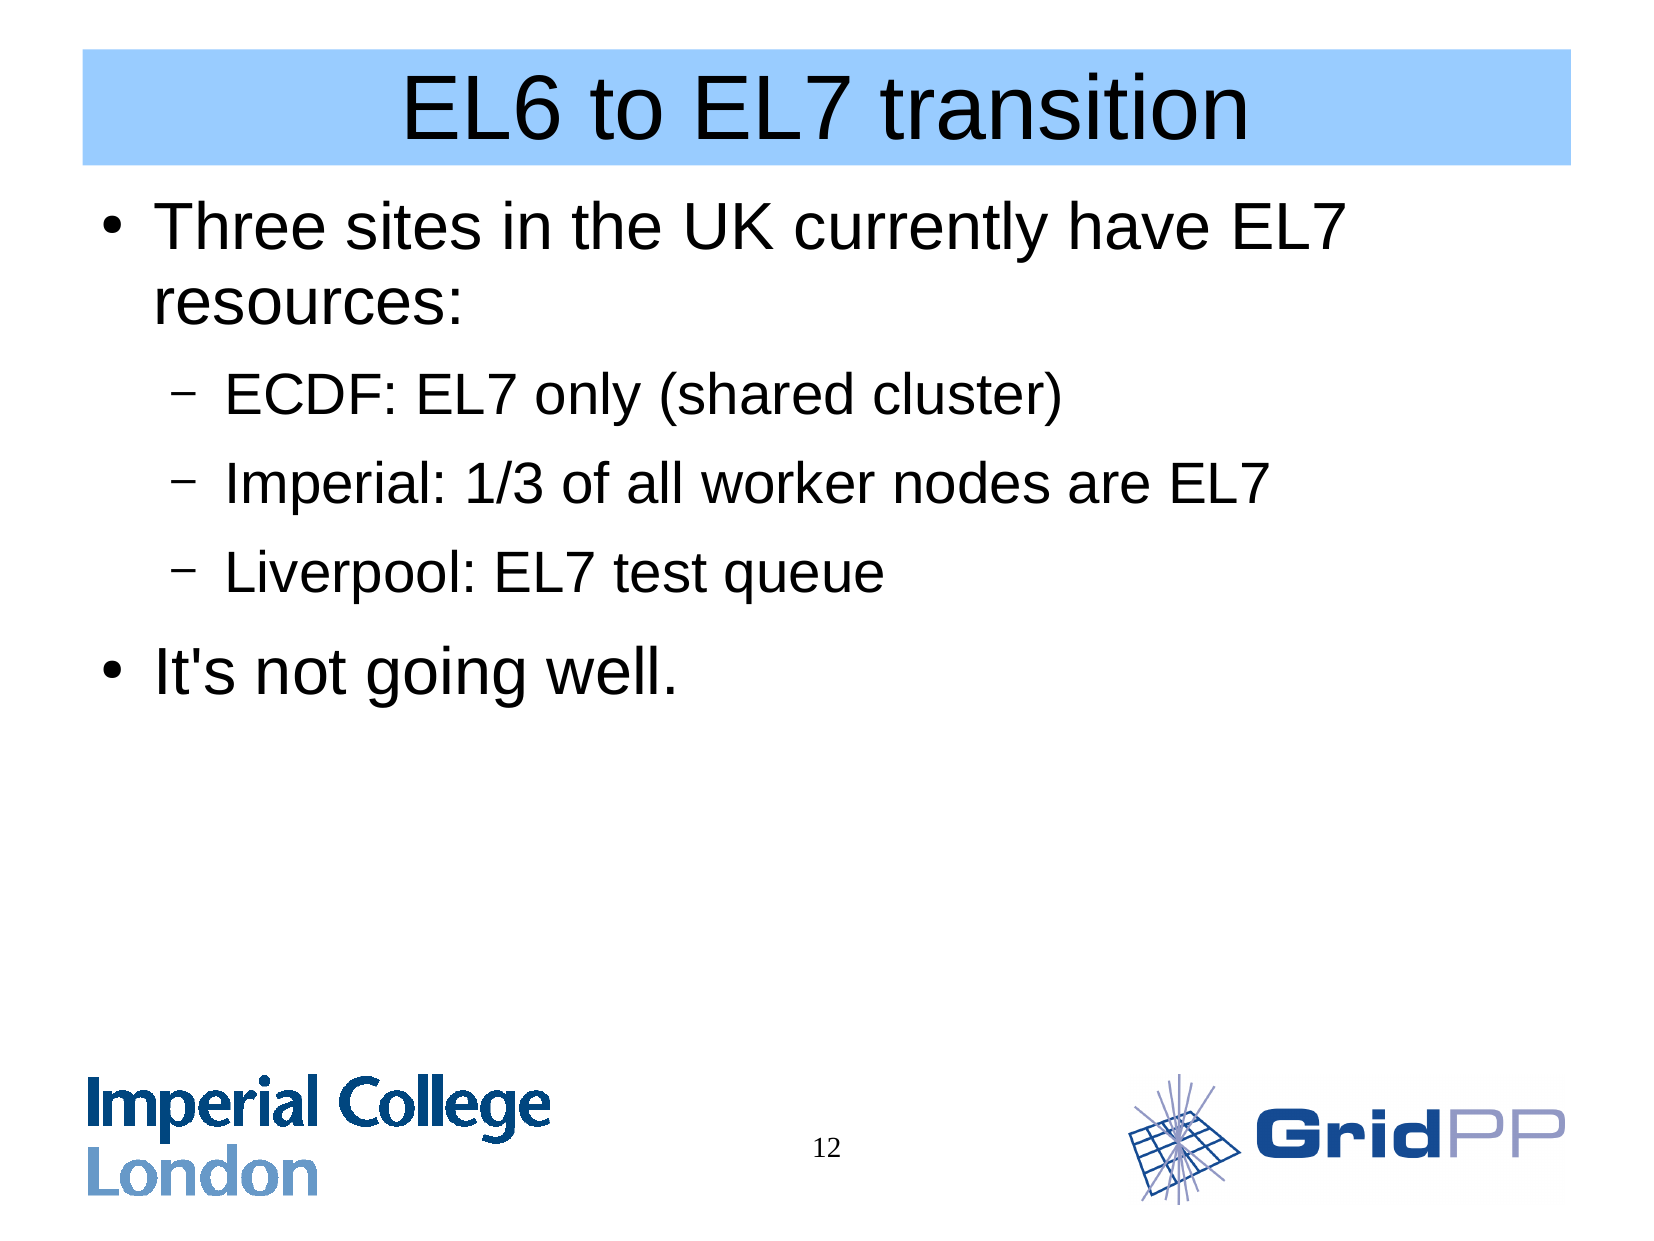

# EL6 to EL7 transition
Three sites in the UK currently have EL7 resources:
ECDF: EL7 only (shared cluster)
Imperial: 1/3 of all worker nodes are EL7
Liverpool: EL7 test queue
It's not going well.
12